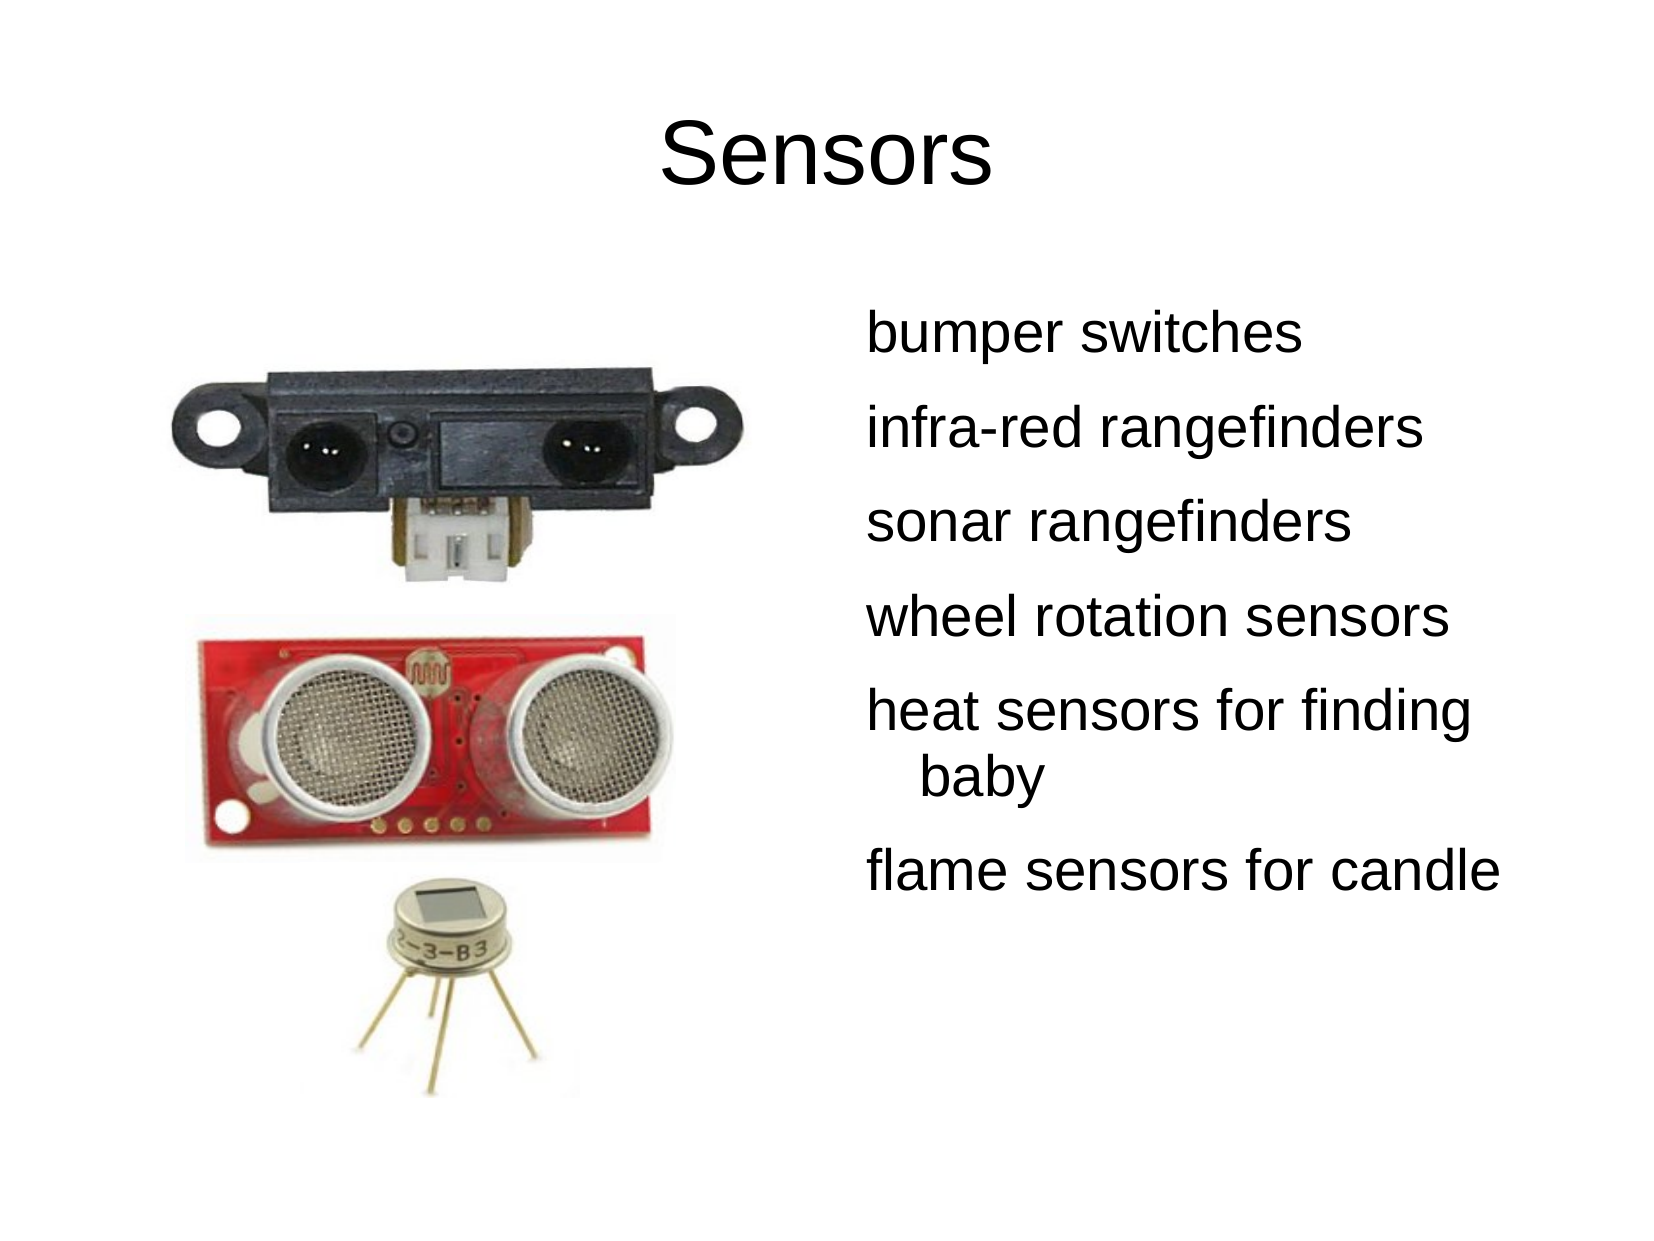

# Sensors
bumper switches
infra-red rangefinders
sonar rangefinders
wheel rotation sensors
heat sensors for finding baby
flame sensors for candle